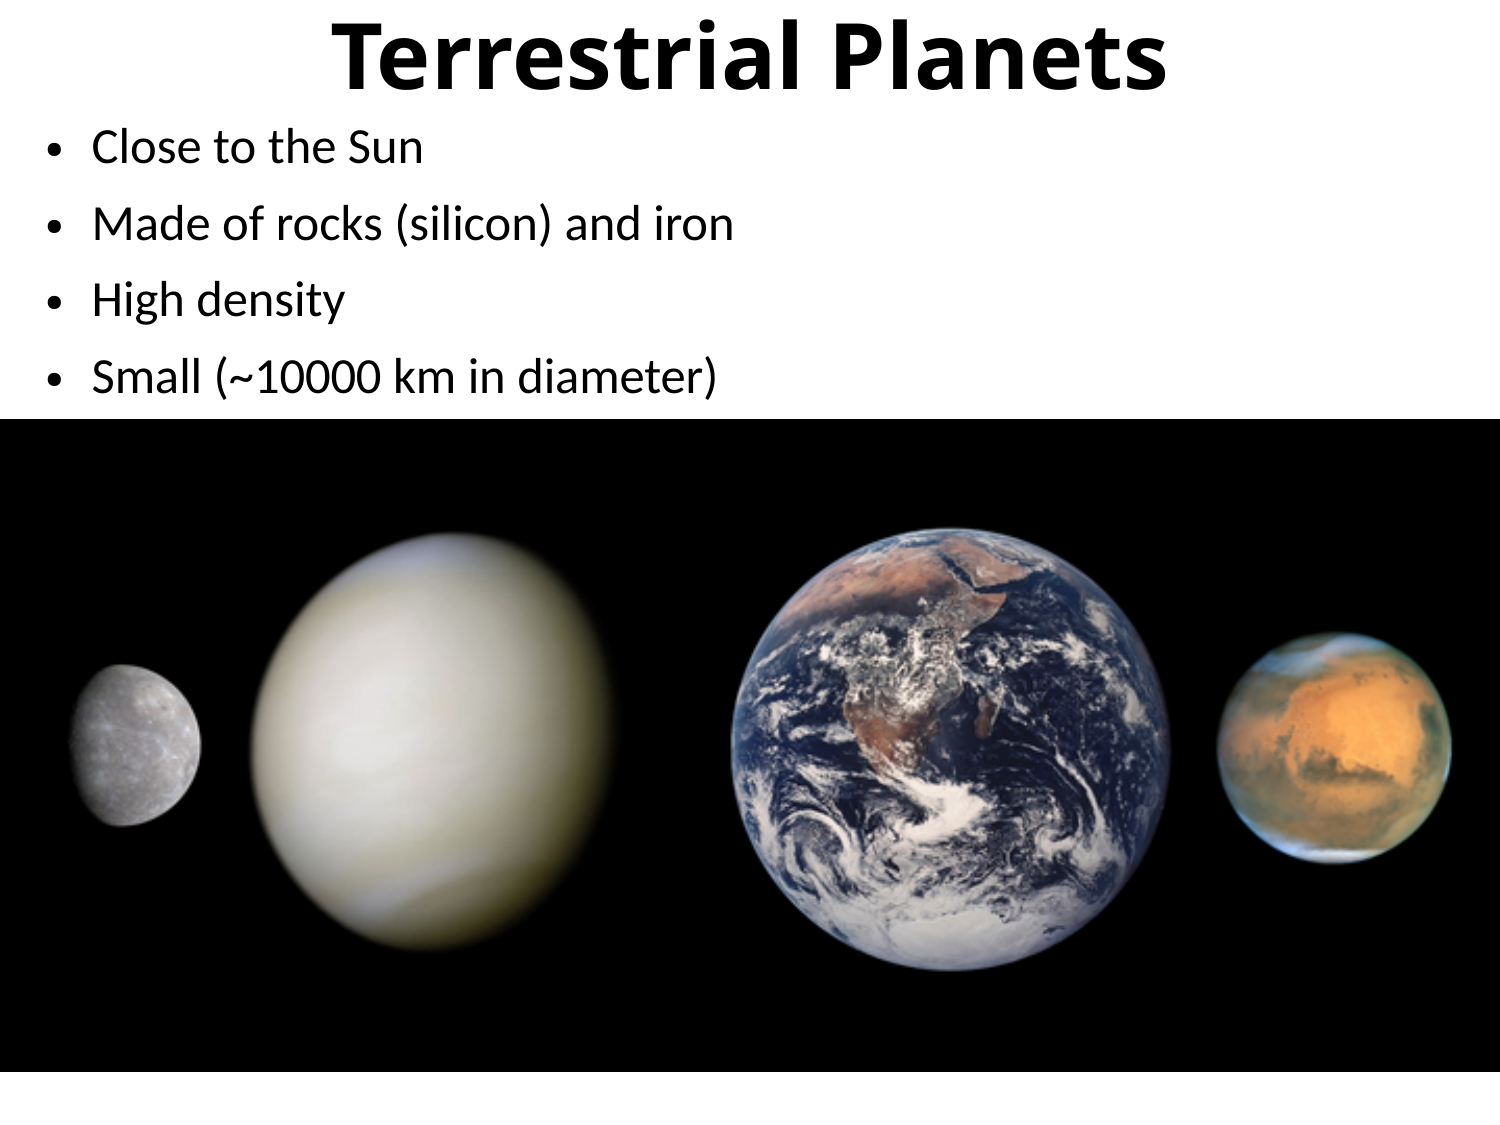

# Terrestrial Planets
Close to the Sun
Made of rocks (silicon) and iron
High density
Small (~10000 km in diameter)
Mercury
Venus
Earth
Mars